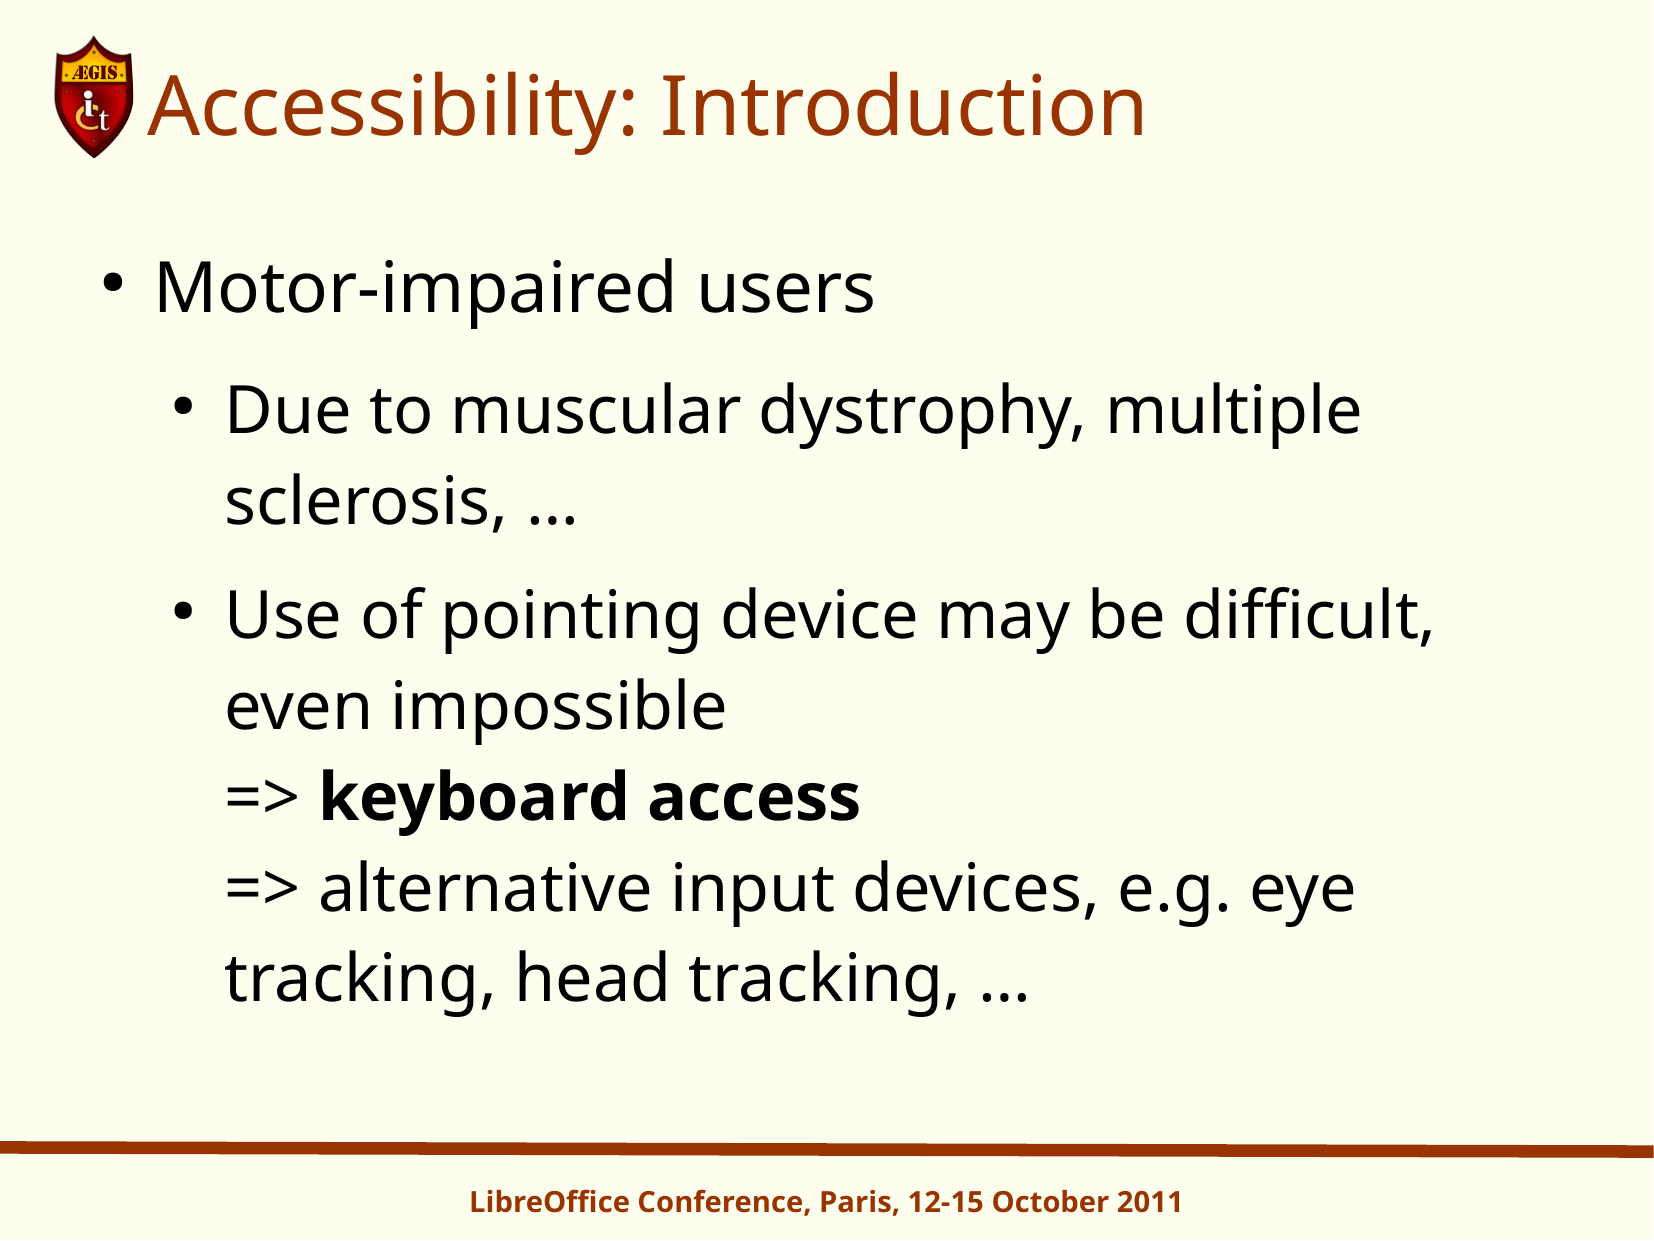

# Accessibility: Introduction
Motor-impaired users
Due to muscular dystrophy, multiple sclerosis, …
Use of pointing device may be difficult, even impossible
=> keyboard access
=> alternative input devices, e.g. eye tracking, head tracking, …